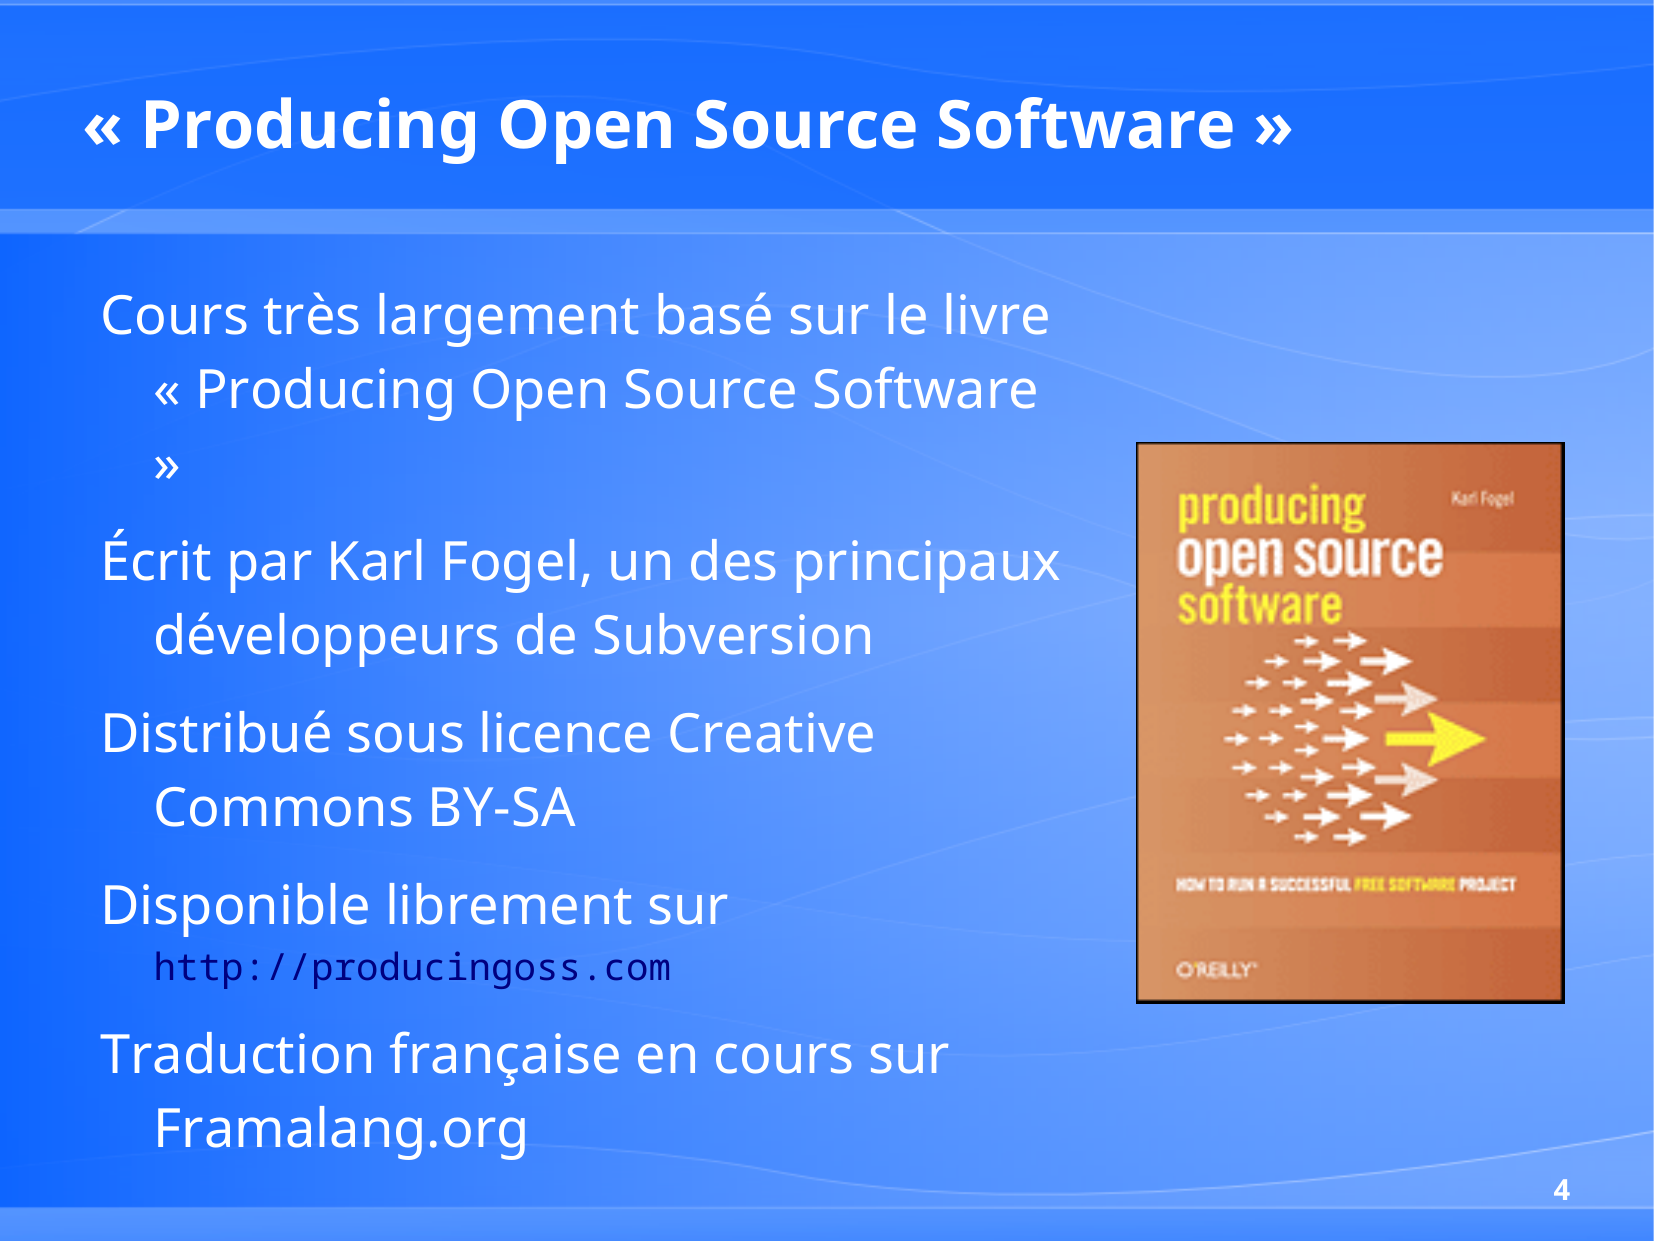

# « Producing Open Source Software »
Cours très largement basé sur le livre « Producing Open Source Software »
Écrit par Karl Fogel, un des principaux développeurs de Subversion
Distribué sous licence Creative Commons BY-SA
Disponible librement sur http://producingoss.com
Traduction française en cours sur Framalang.org
4